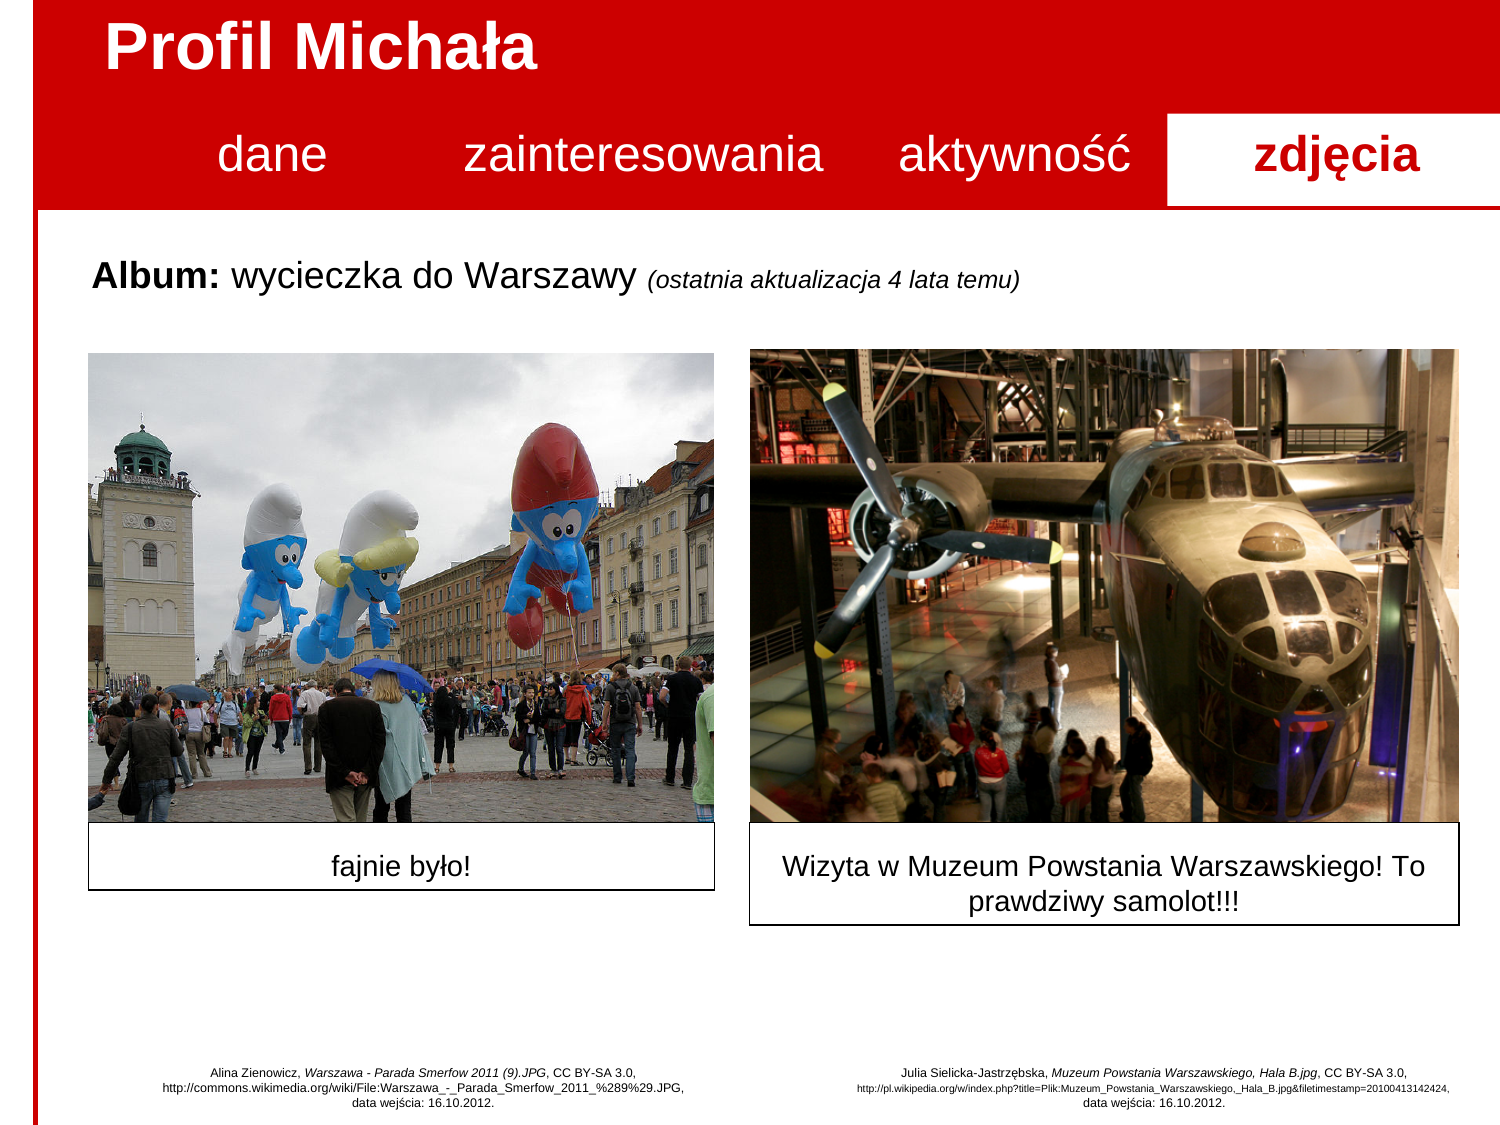

Profil Michała
	Profil Michała
dane
zdjęcia
zainteresowania
aktywność
Album: wycieczka do Warszawy (ostatnia aktualizacja 4 lata temu)
fajnie było!
Wizyta w Muzeum Powstania Warszawskiego! To prawdziwy samolot!!!
Alina Zienowicz, Warszawa - Parada Smerfow 2011 (9).JPG, CC BY-SA 3.0,
http://commons.wikimedia.org/wiki/File:Warszawa_-_Parada_Smerfow_2011_%289%29.JPG,
data wejścia: 16.10.2012.
Julia Sielicka-Jastrzębska, Muzeum Powstania Warszawskiego, Hala B.jpg, CC BY-SA 3.0,
http://pl.wikipedia.org/w/index.php?title=Plik:Muzeum_Powstania_Warszawskiego,_Hala_B.jpg&filetimestamp=20100413142424,
data wejścia: 16.10.2012.